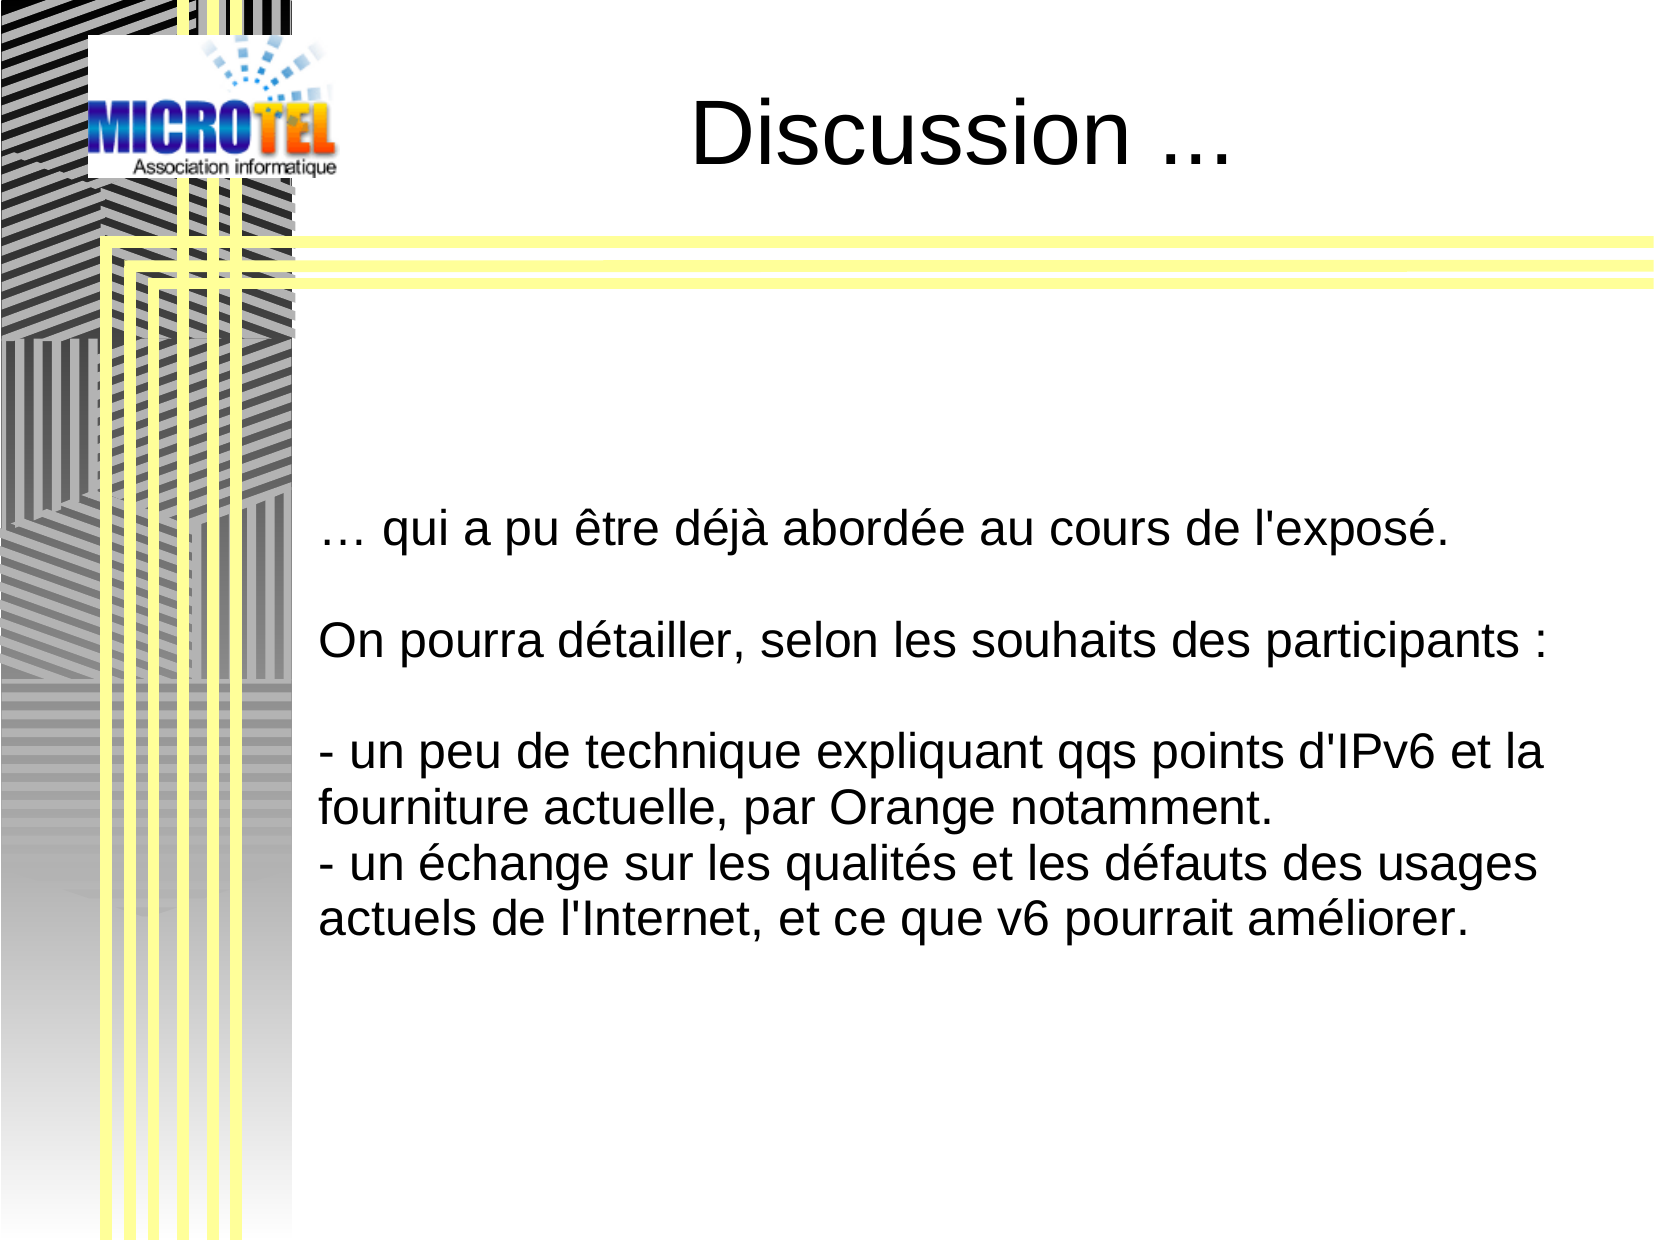

# Discussion ...
… qui a pu être déjà abordée au cours de l'exposé.
On pourra détailler, selon les souhaits des participants :
- un peu de technique expliquant qqs points d'IPv6 et la fourniture actuelle, par Orange notamment.
- un échange sur les qualités et les défauts des usages actuels de l'Internet, et ce que v6 pourrait améliorer.